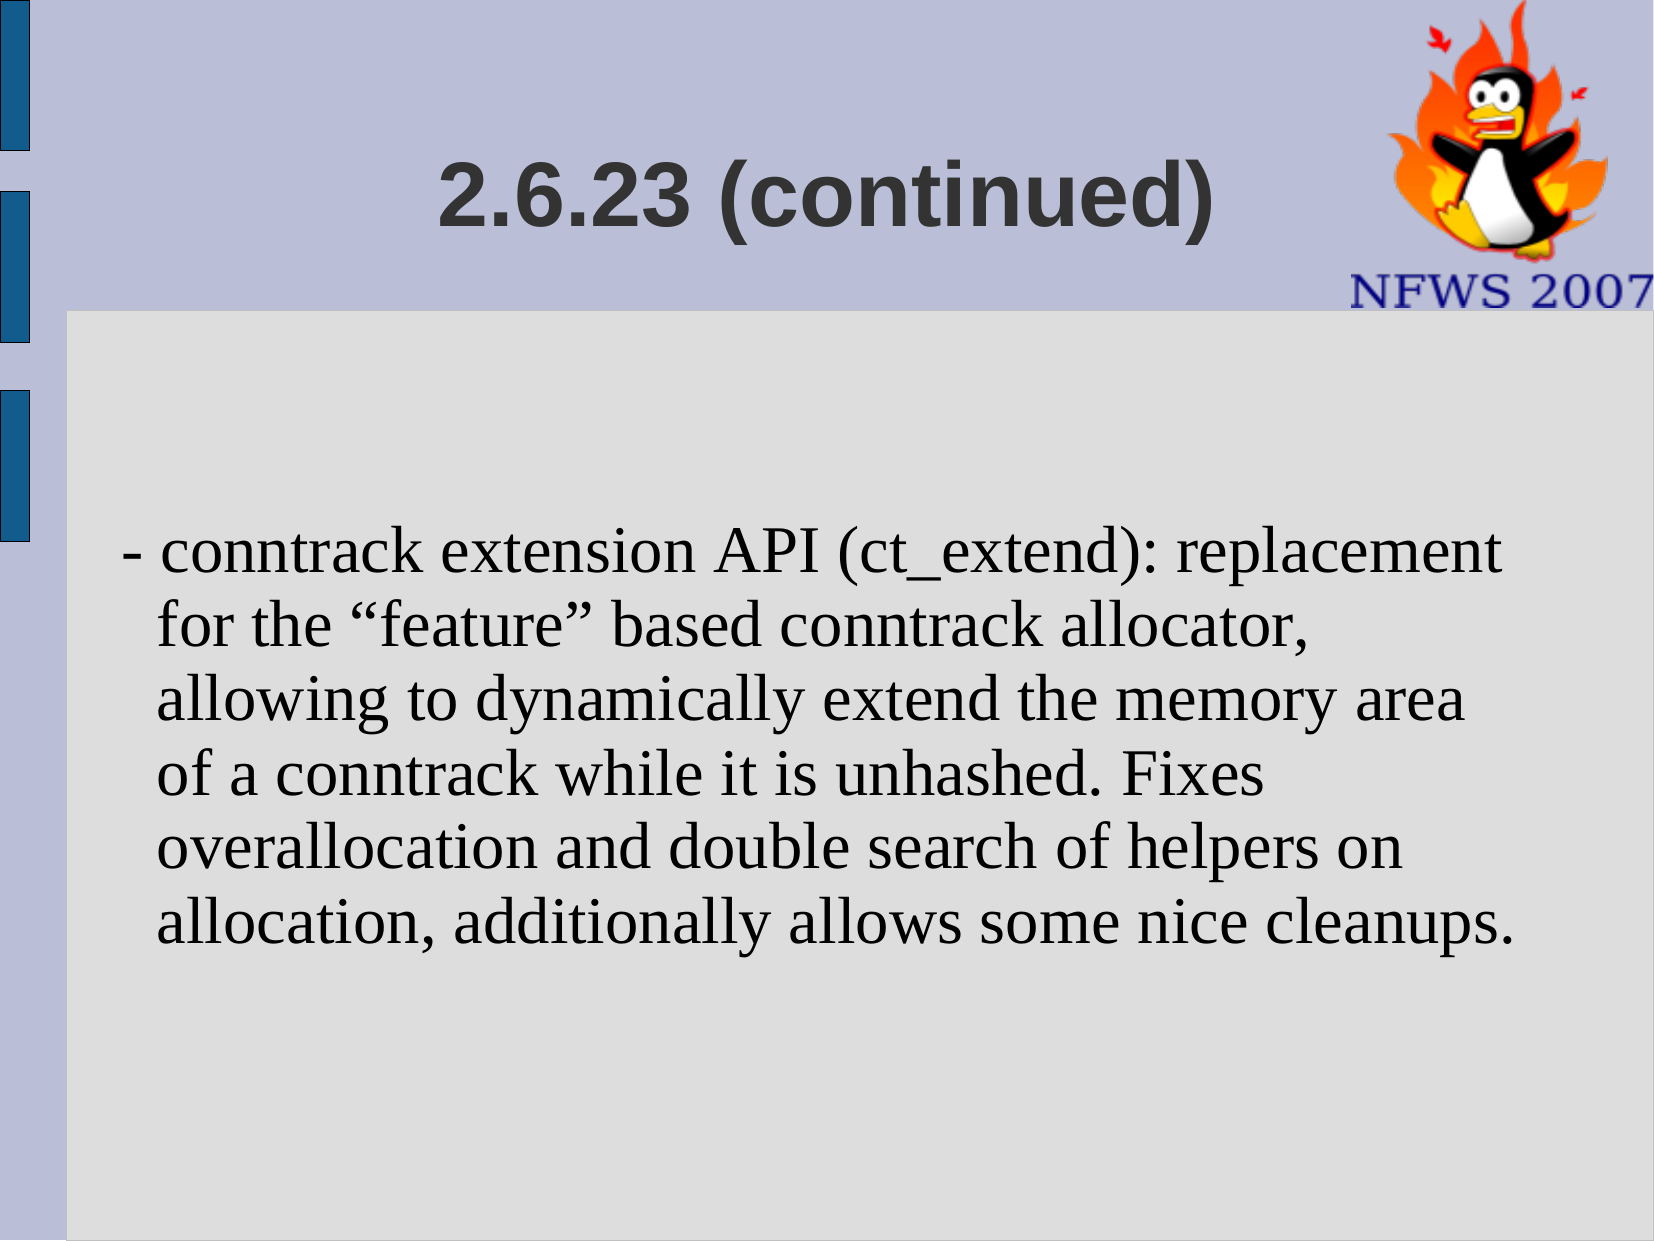

# 2.6.23 (continued)
- conntrack extension API (ct_extend): replacement for the “feature” based conntrack allocator, allowing to dynamically extend the memory area of a conntrack while it is unhashed. Fixes overallocation and double search of helpers on allocation, additionally allows some nice cleanups.